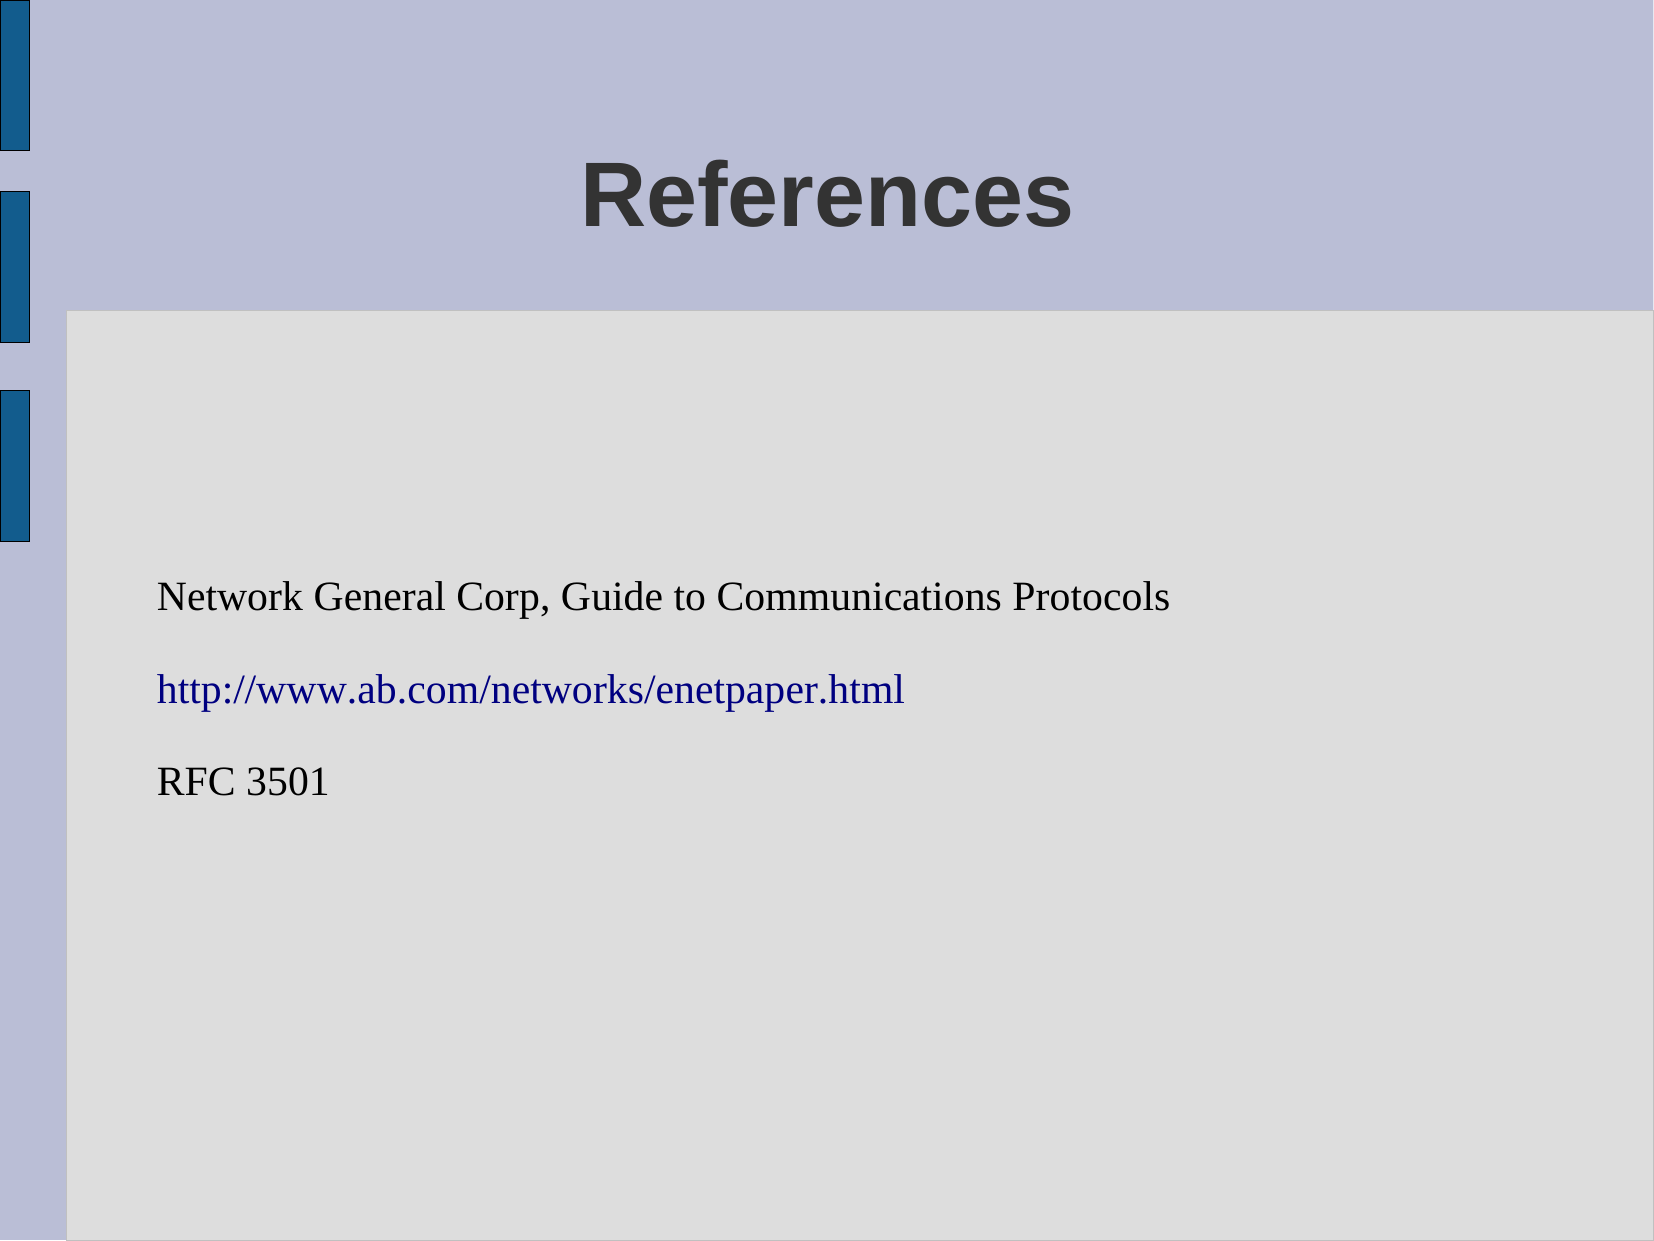

# References
Network General Corp, Guide to Communications Protocols
http://www.ab.com/networks/enetpaper.html
RFC 3501